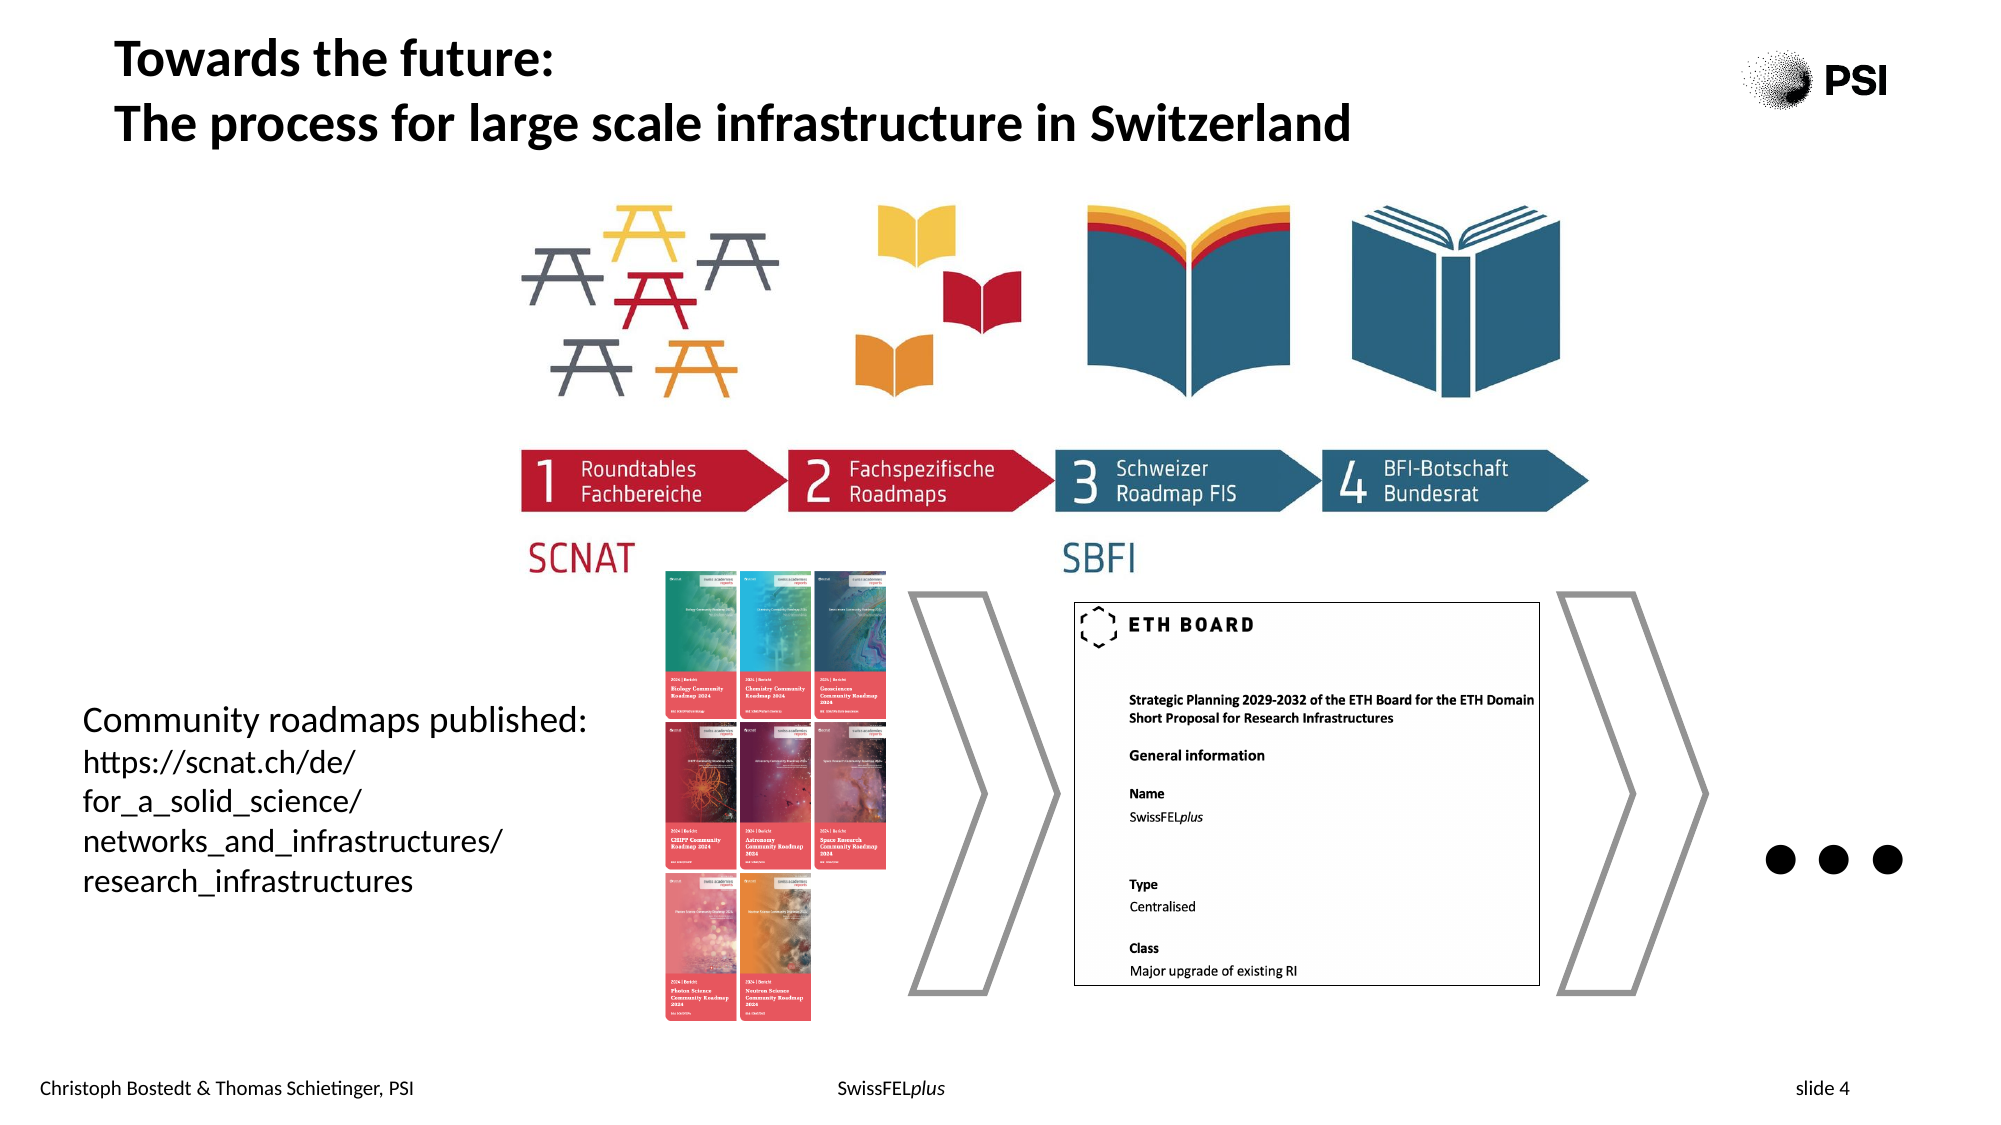

# Towards the future: The process for large scale infrastructure in Switzerland
...
Community roadmaps published:
https://scnat.ch/de/for_a_solid_science/
networks_and_infrastructures/
research_infrastructures
PSI Center for Accelerator Science and Engineering
4